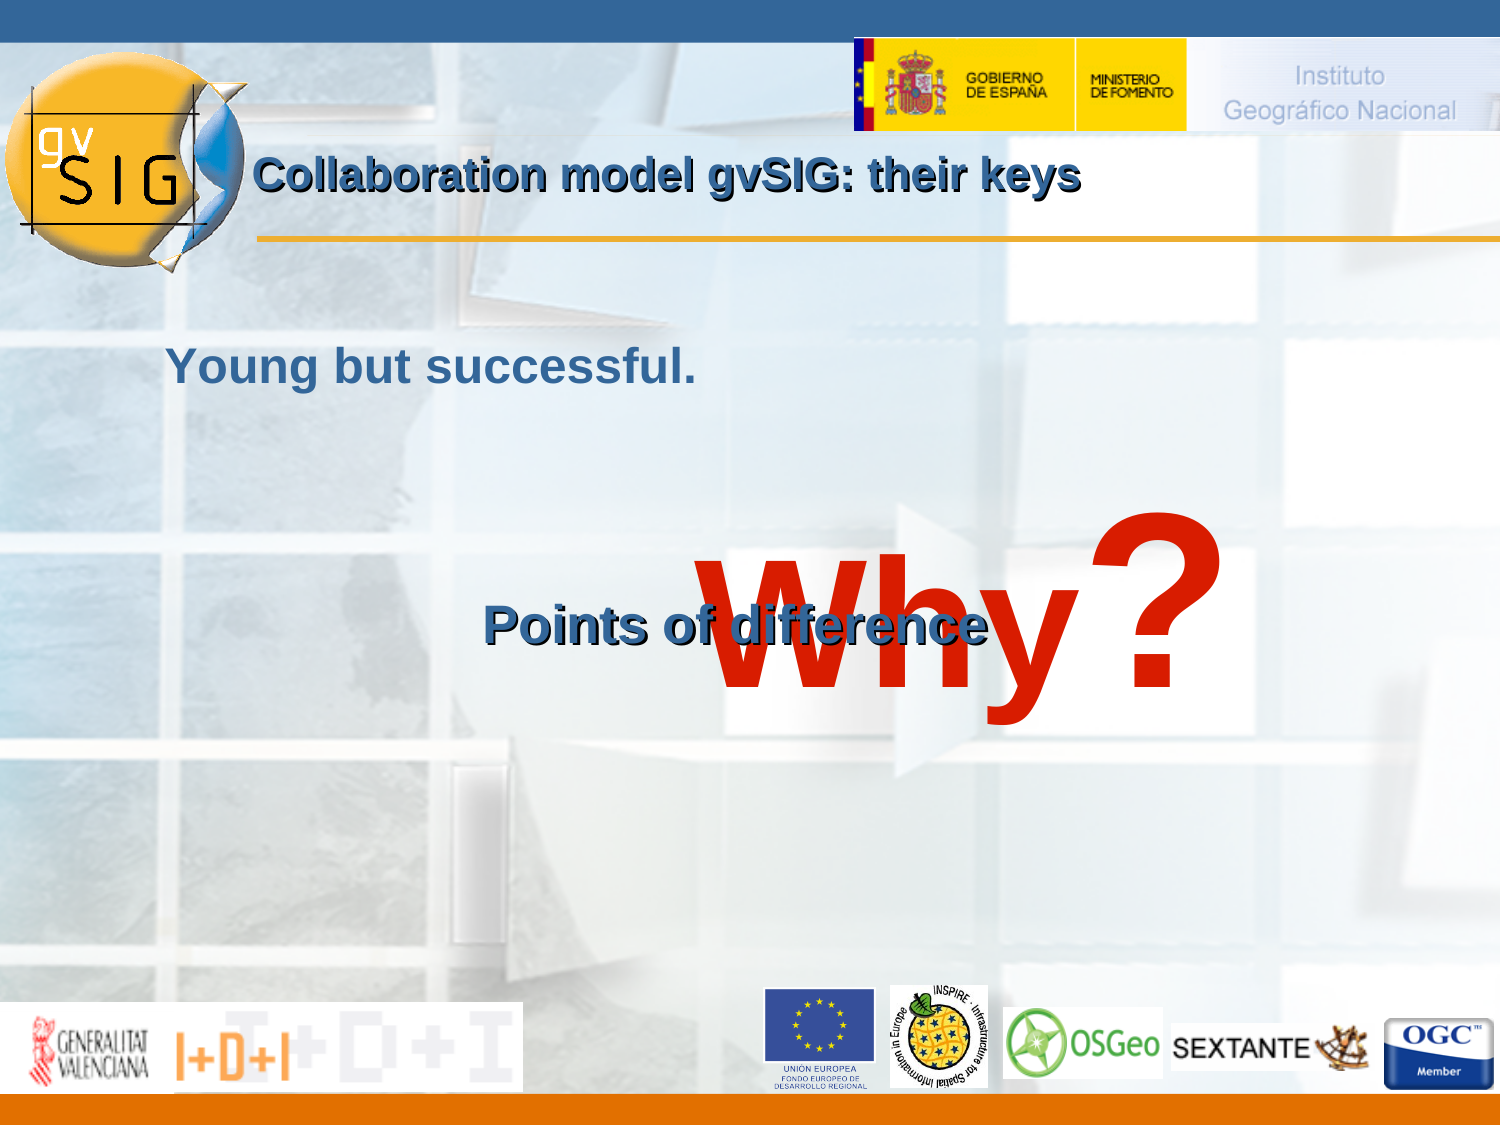

Collaboration model gvSIG: their keys
 Young but successful.
Why?
Points of difference